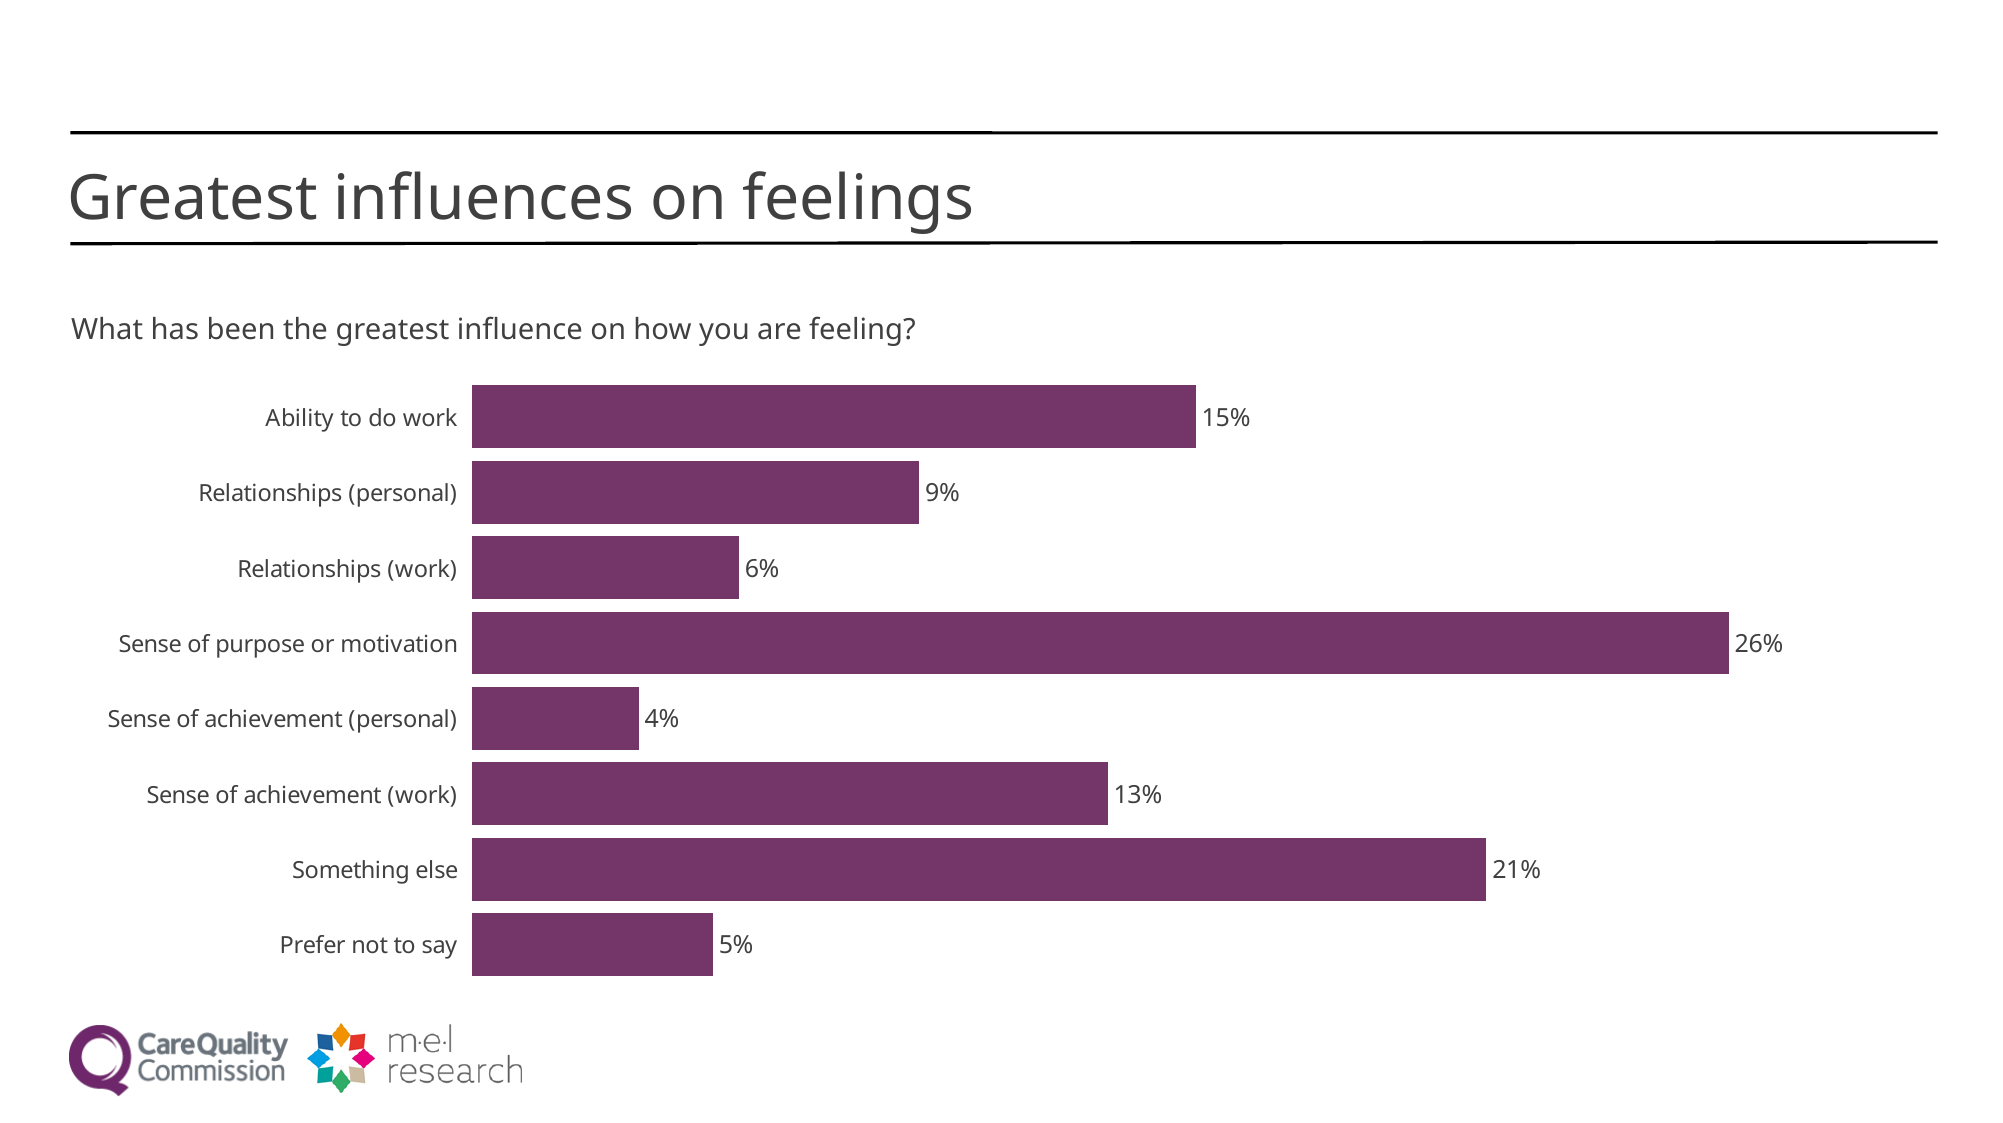

# Greatest influences on feelings
What has been the greatest influence on how you are feeling?
### Chart
| Category | % |
|---|---|
| Ability to do work | 0.1523206751055 |
| Relationships (personal) | 0.09409282700422 |
| Relationships (work) | 0.05611814345992 |
| Sense of purpose or motivation | 0.2645569620253 |
| Sense of achievement (personal) | 0.03502109704641 |
| Sense of achievement (work) | 0.1337552742616 |
| Something else | 0.2135021097046 |
| Prefer not to say | 0.05063291139241 |